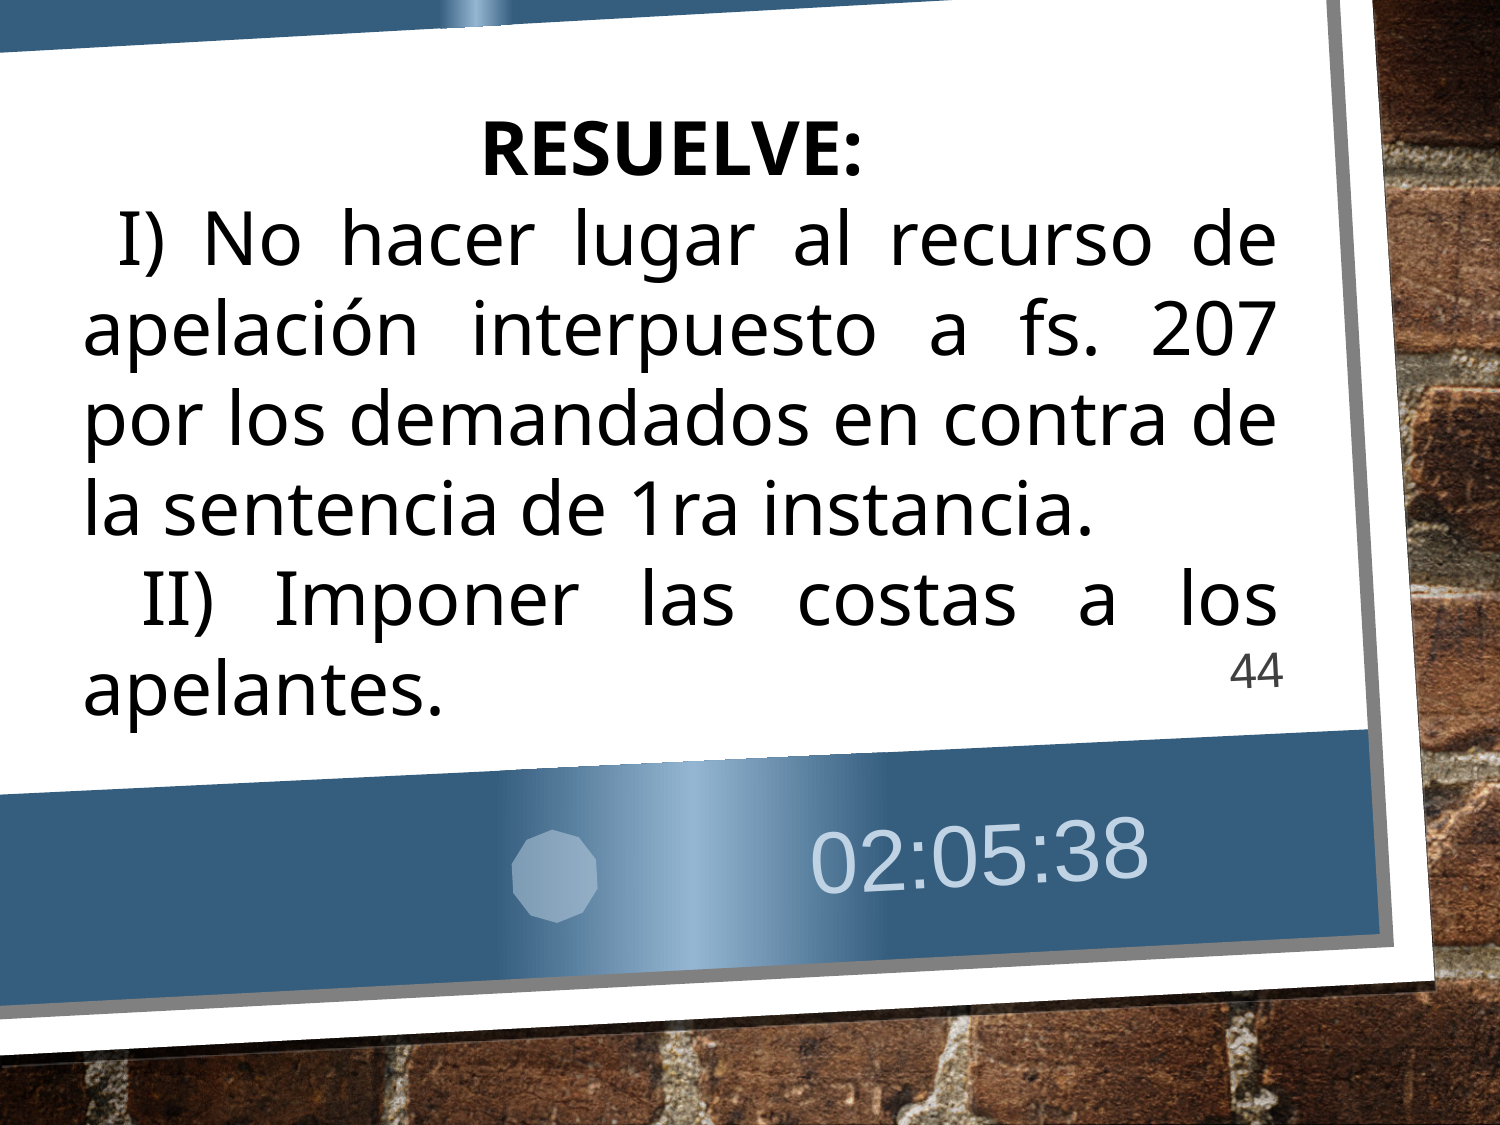

RESUELVE:
 I) No hacer lugar al recurso de apelación interpuesto a fs. 207 por los demandados en contra de la sentencia de 1ra instancia.
 II) Imponer las costas a los apelantes.
02:48:04